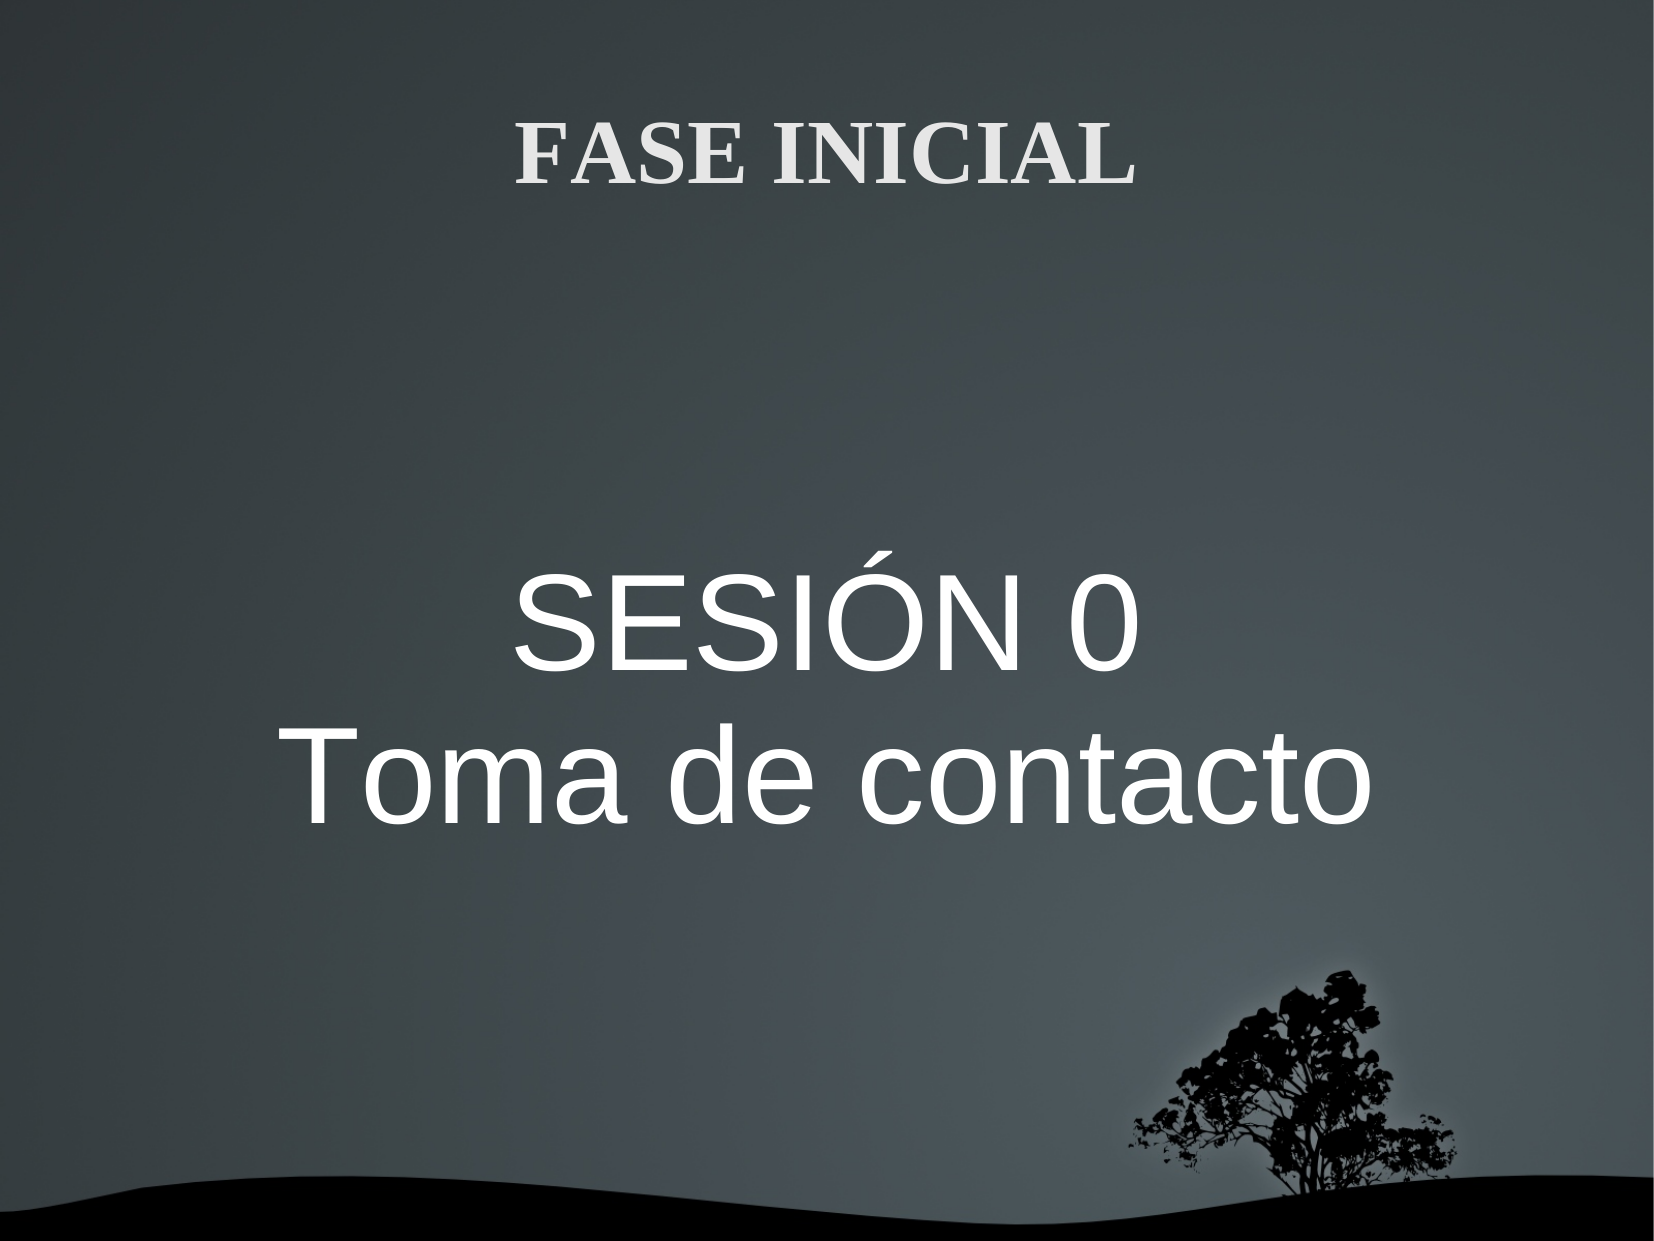

# FASE INICIAL
SESIÓN 0
Toma de contacto